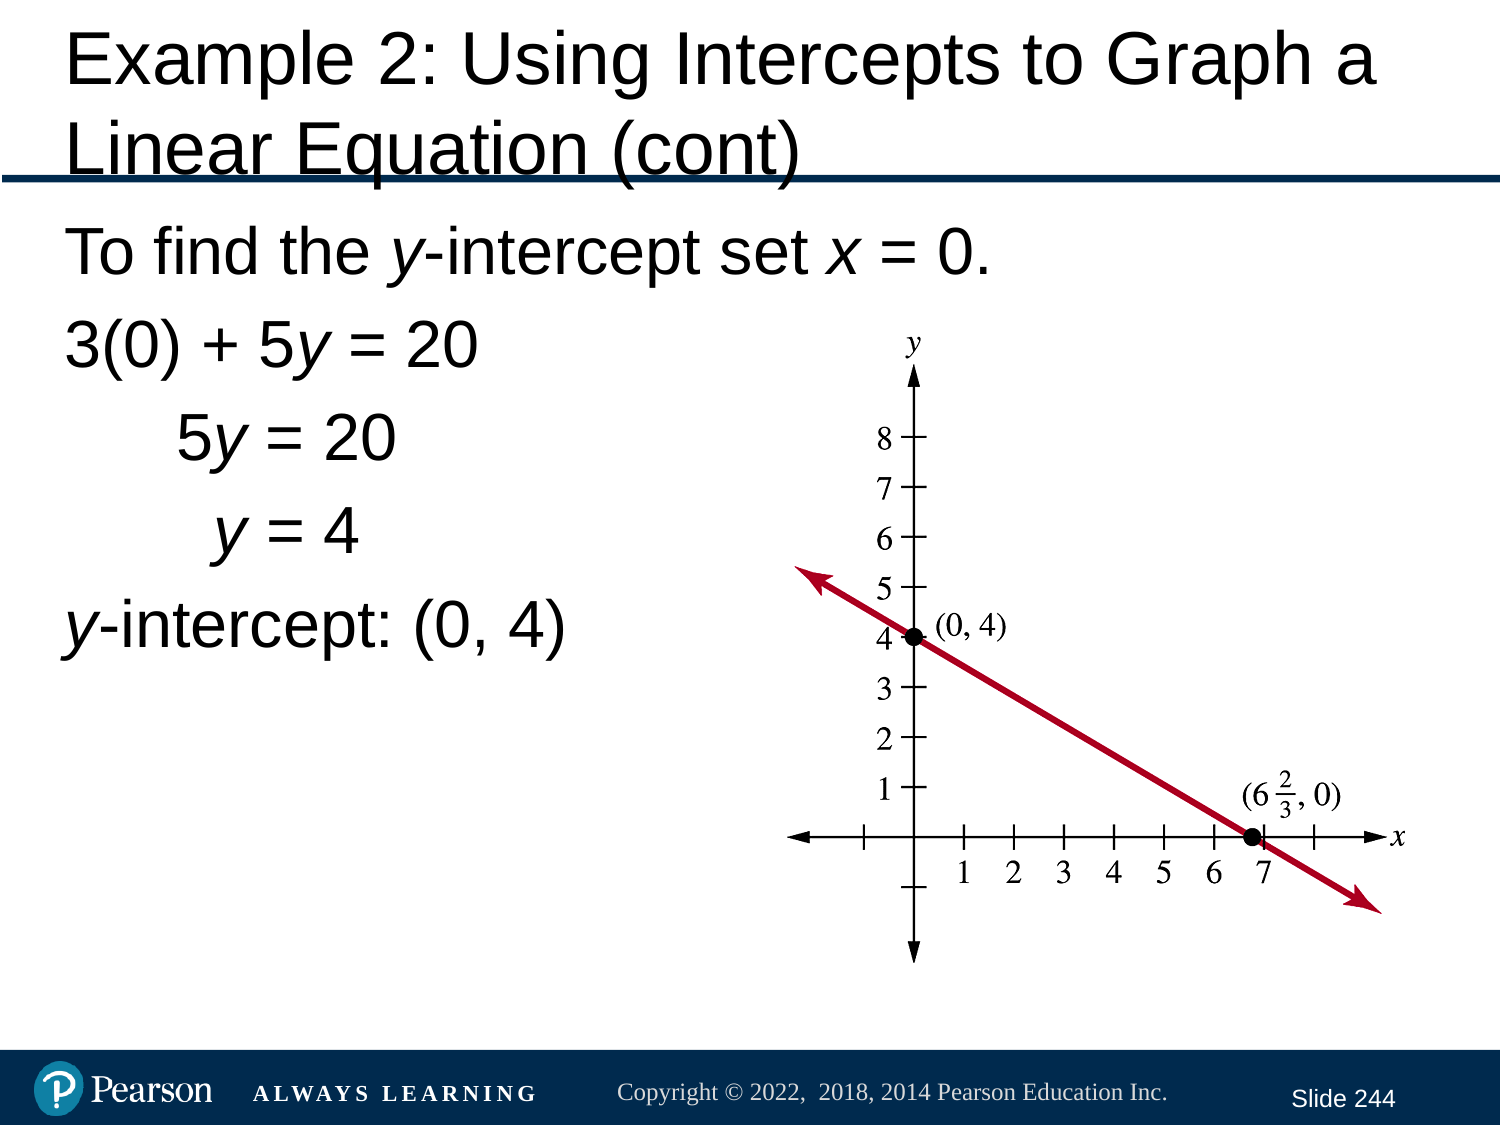

# Example 2: Using Intercepts to Graph a Linear Equation (cont)
To find the y-intercept set x = 0.
3(0) + 5y = 20
	 5y = 20
	 y = 4
y-intercept: (0, 4)